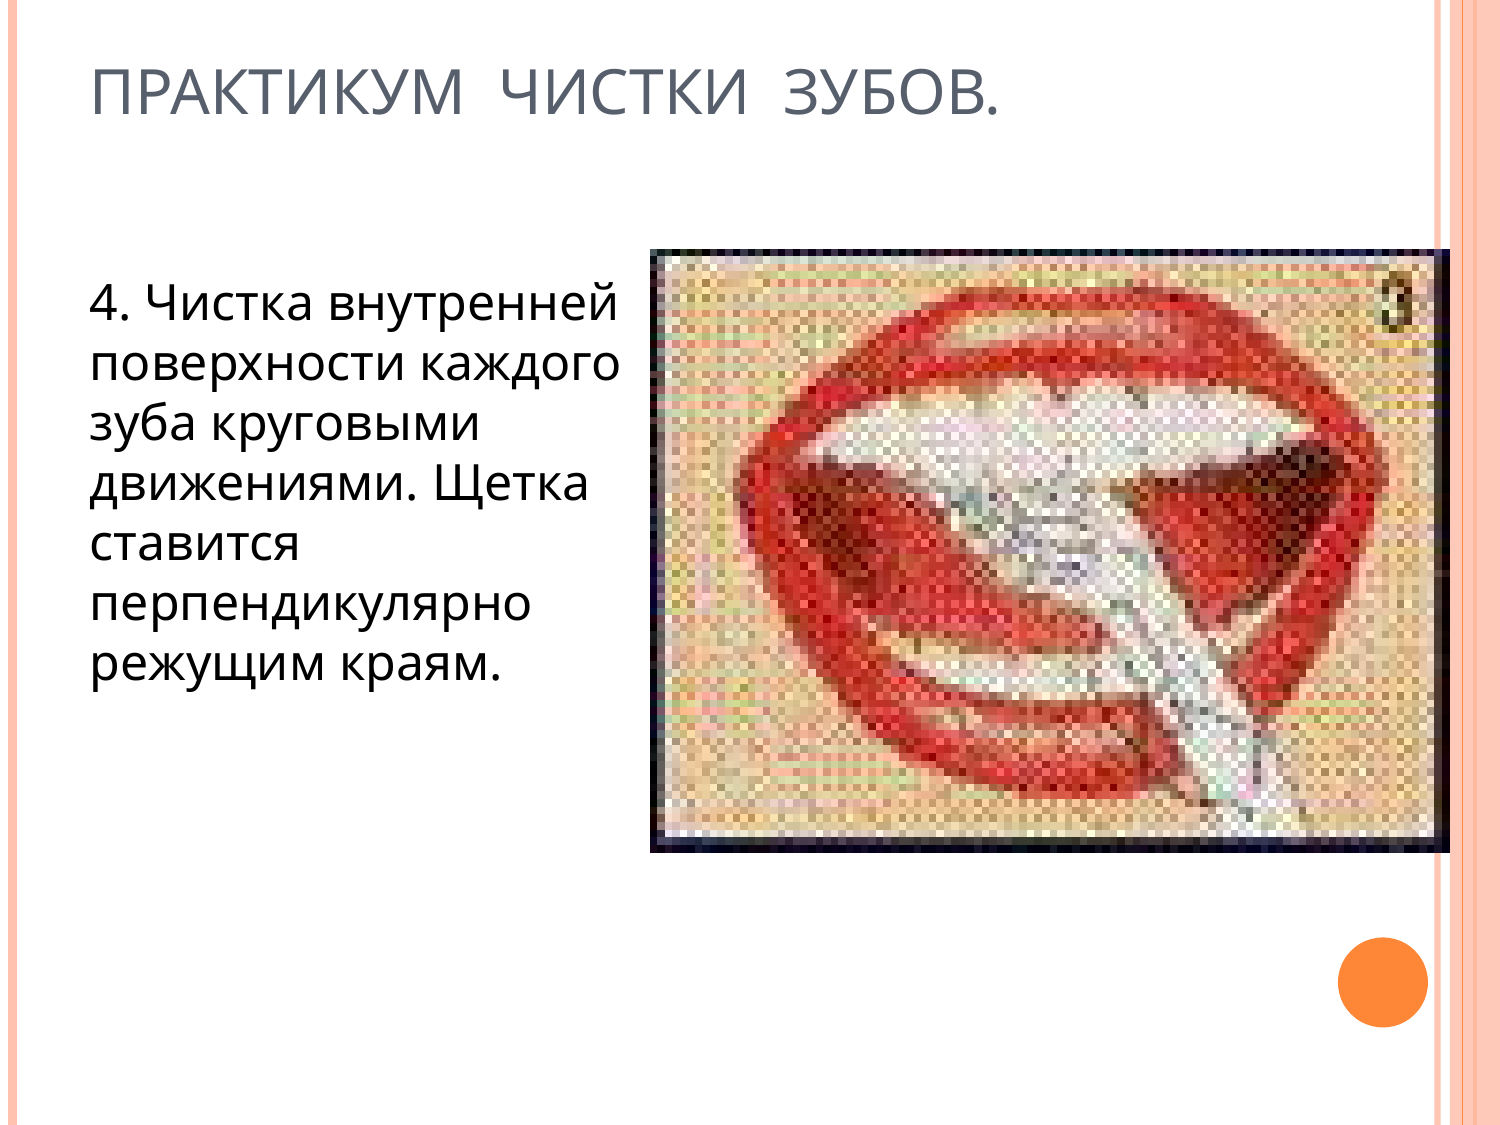

# ПРАКТИКУМ ЧИСТКИ ЗУБОВ.
4. Чистка внутренней поверхности каждого зуба круговыми движениями. Щетка ставится перпендикулярно режущим краям.